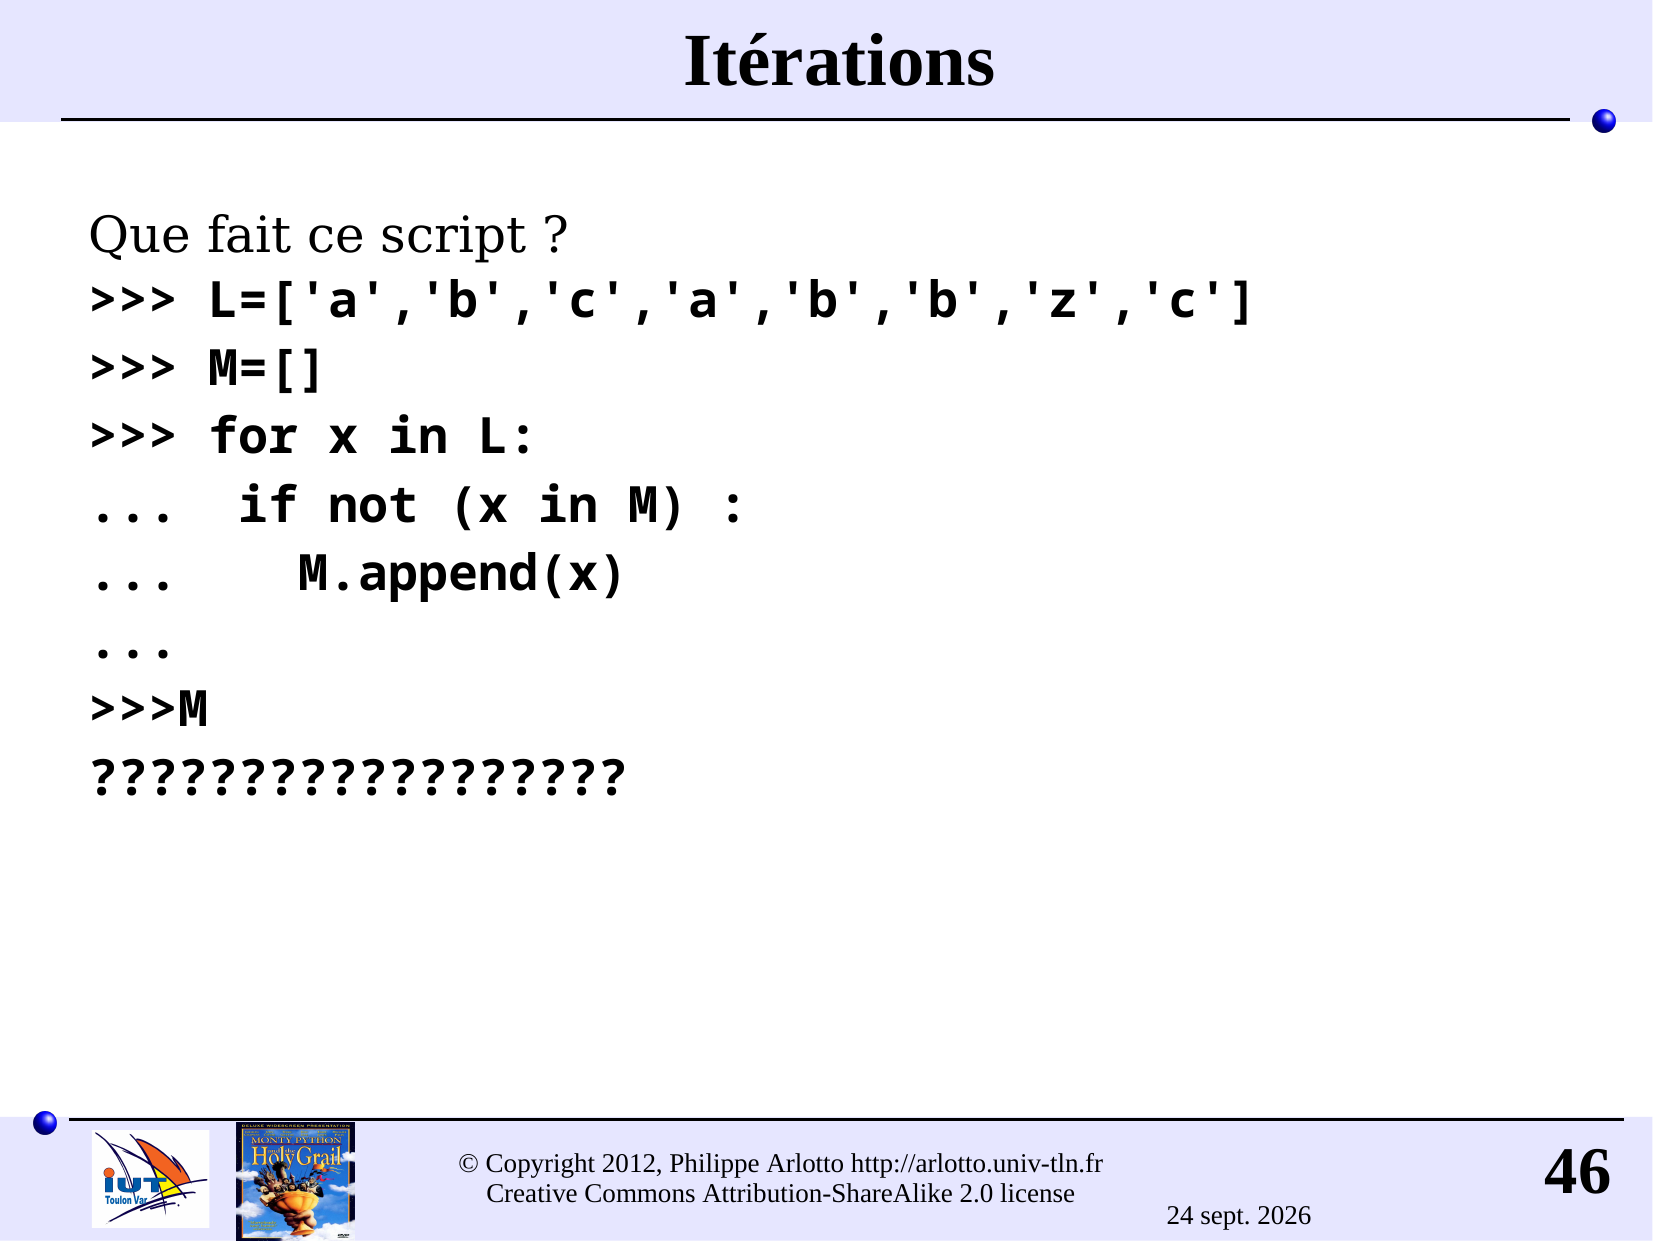

# Itérations
Que fait ce script ?
>>> L=['a','b','c','a','b','b','z','c']
>>> M=[]
>>> for x in L:
... if not (x in M) :
... M.append(x)
...
>>>M
??????????????????